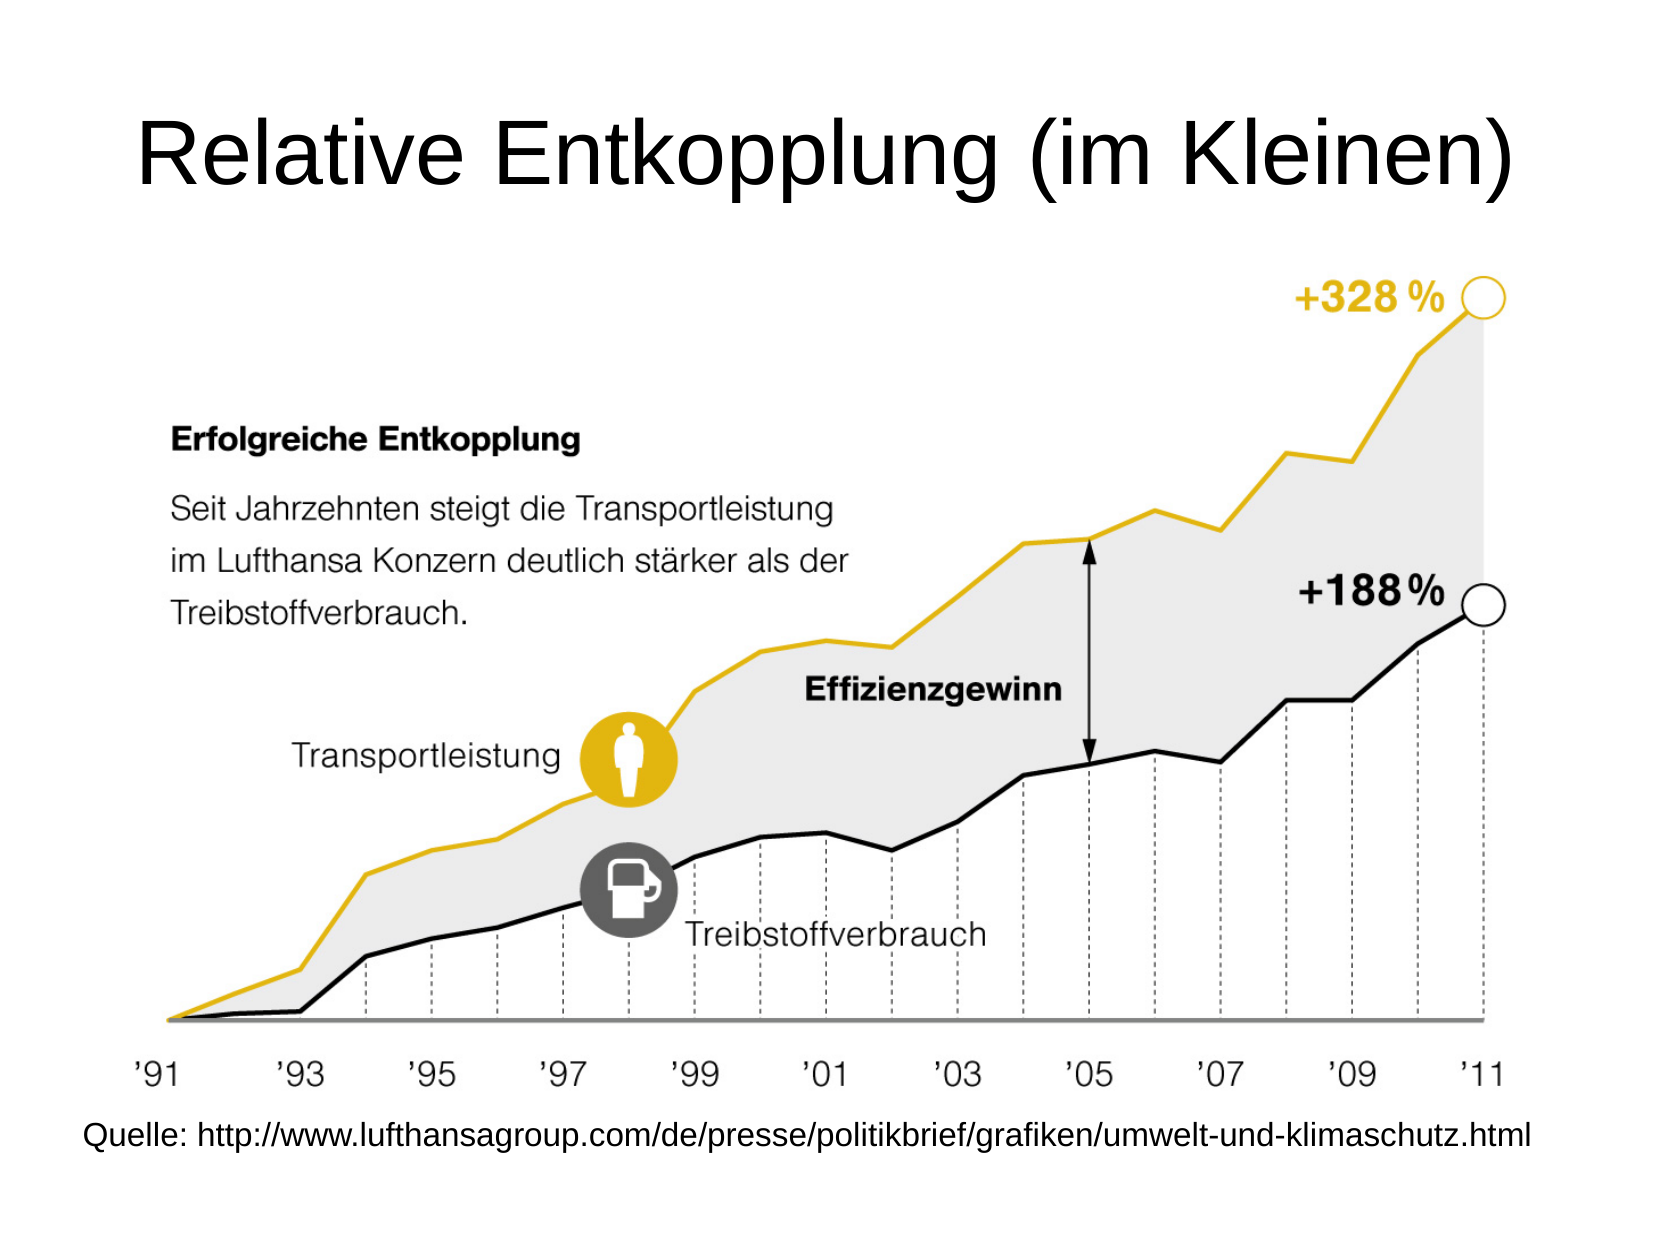

# Relative Entkopplung (im Kleinen)
Quelle: http://www.lufthansagroup.com/de/presse/politikbrief/grafiken/umwelt-und-klimaschutz.html